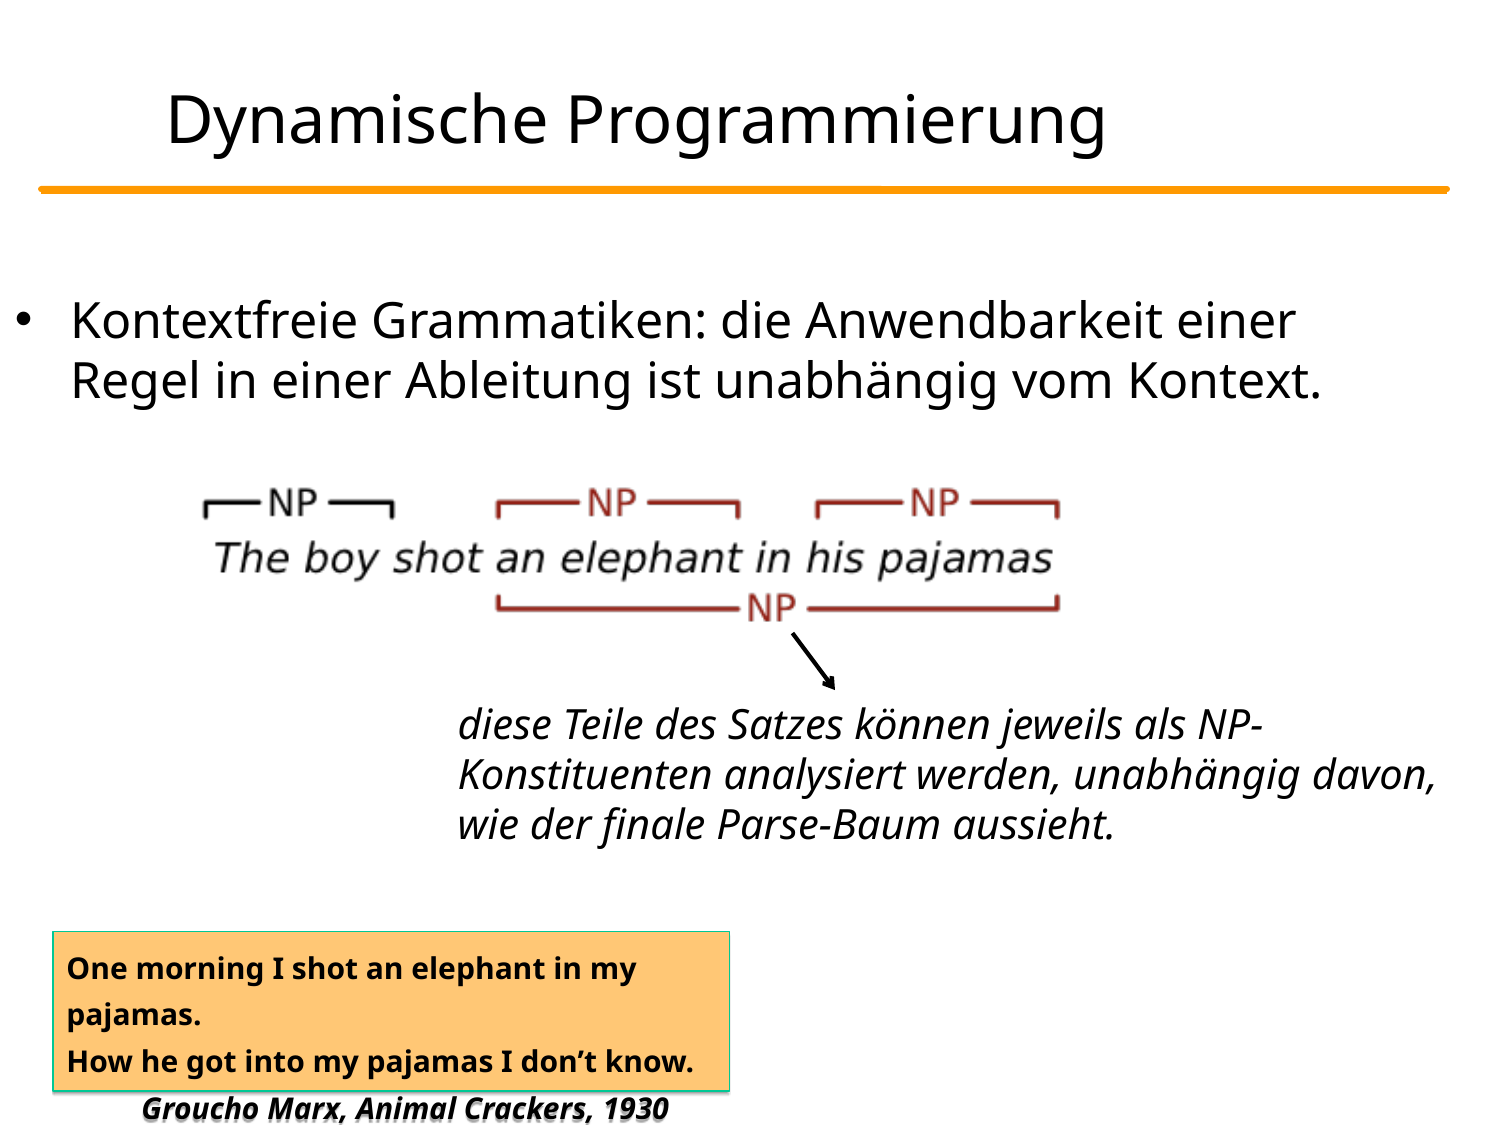

# Dynamische Programmierung
Kontextfreie Grammatiken: die Anwendbarkeit einer Regel in einer Ableitung ist unabhängig vom Kontext.
diese Teile des Satzes können jeweils als NP-Konstituenten analysiert werden, unabhängig davon, wie der finale Parse-Baum aussieht.
One morning I shot an elephant in my pajamas.
How he got into my pajamas I don’t know.
	Groucho Marx, Animal Crackers, 1930